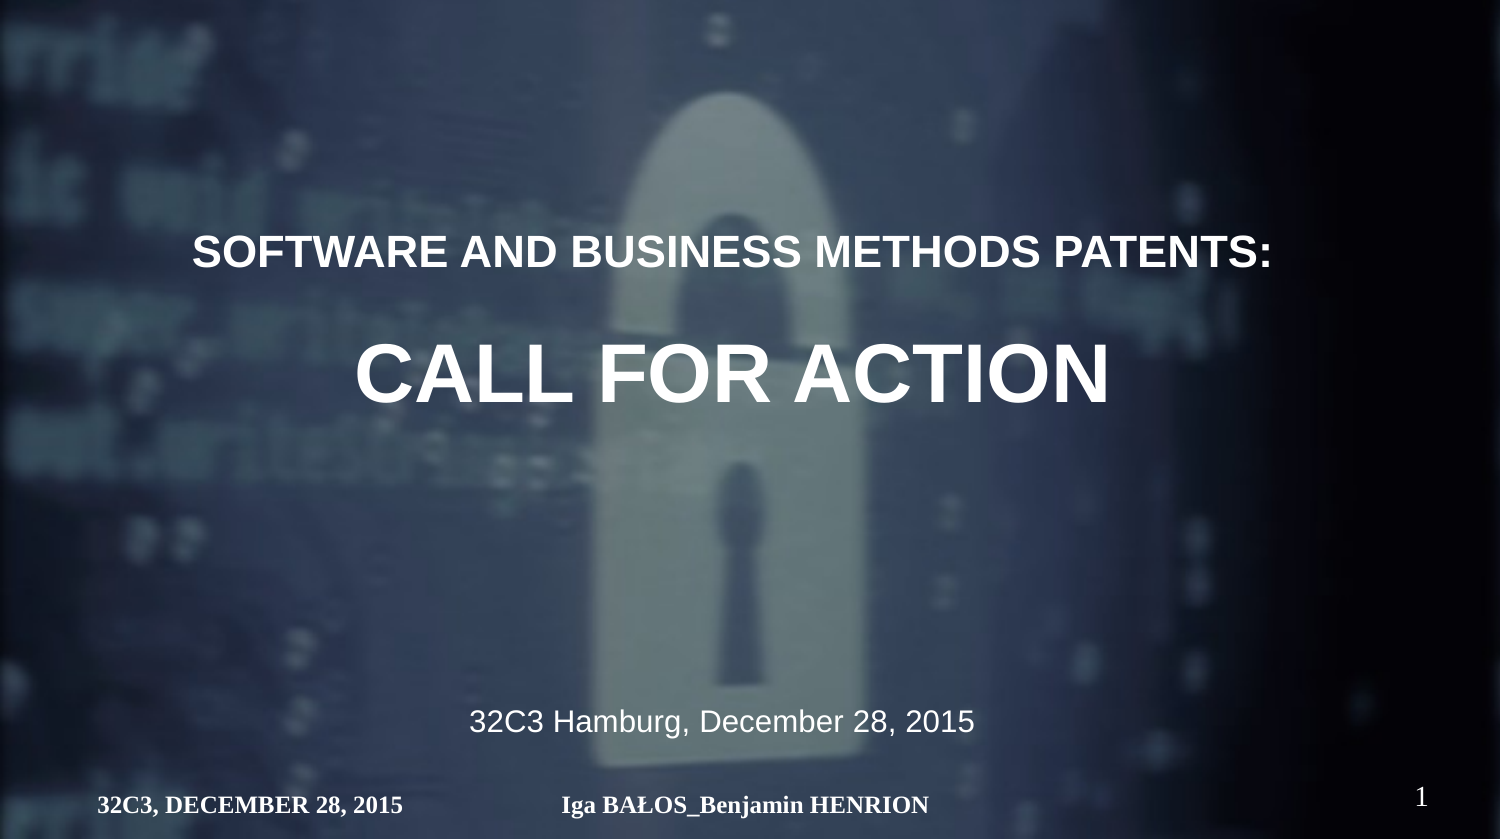

SOFTWARE AND BUSINESS METHODS PATENTS:
CALL FOR ACTION
# 32C3 Hamburg, December 28, 2015
1
32C3, DECEMBER 22, 2015
Iga BAŁOS_Benjamin HENRION